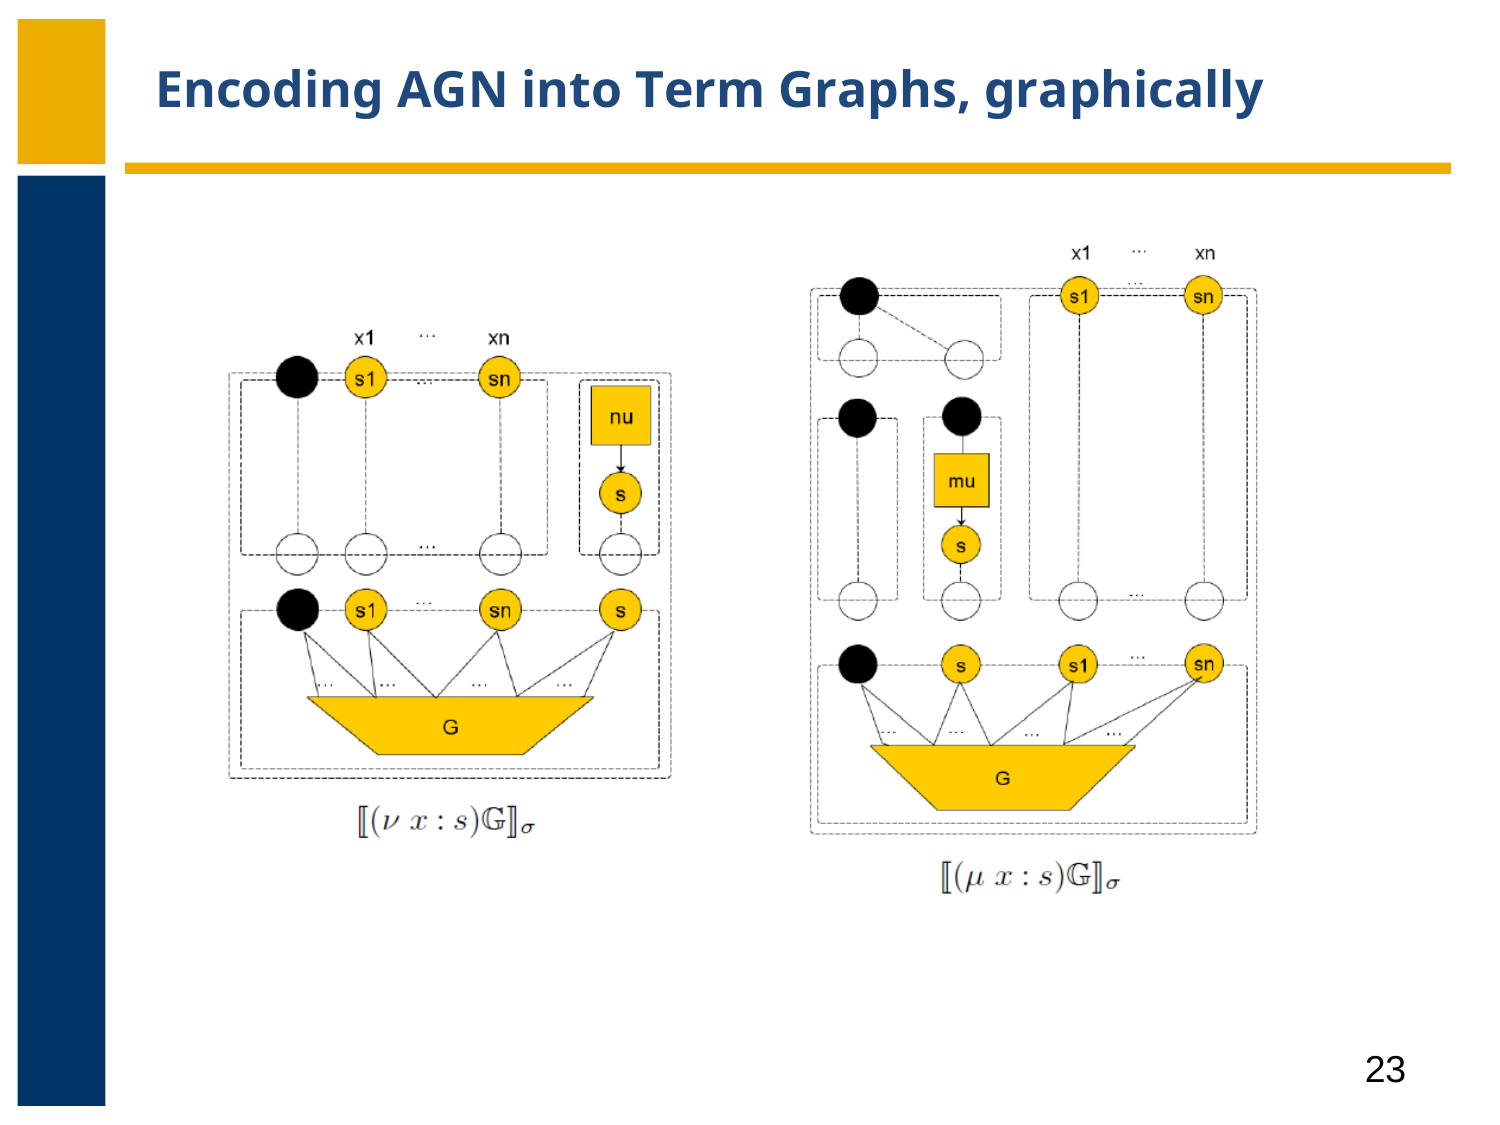

Encoding AGN into Term Graphs, graphically
#
23